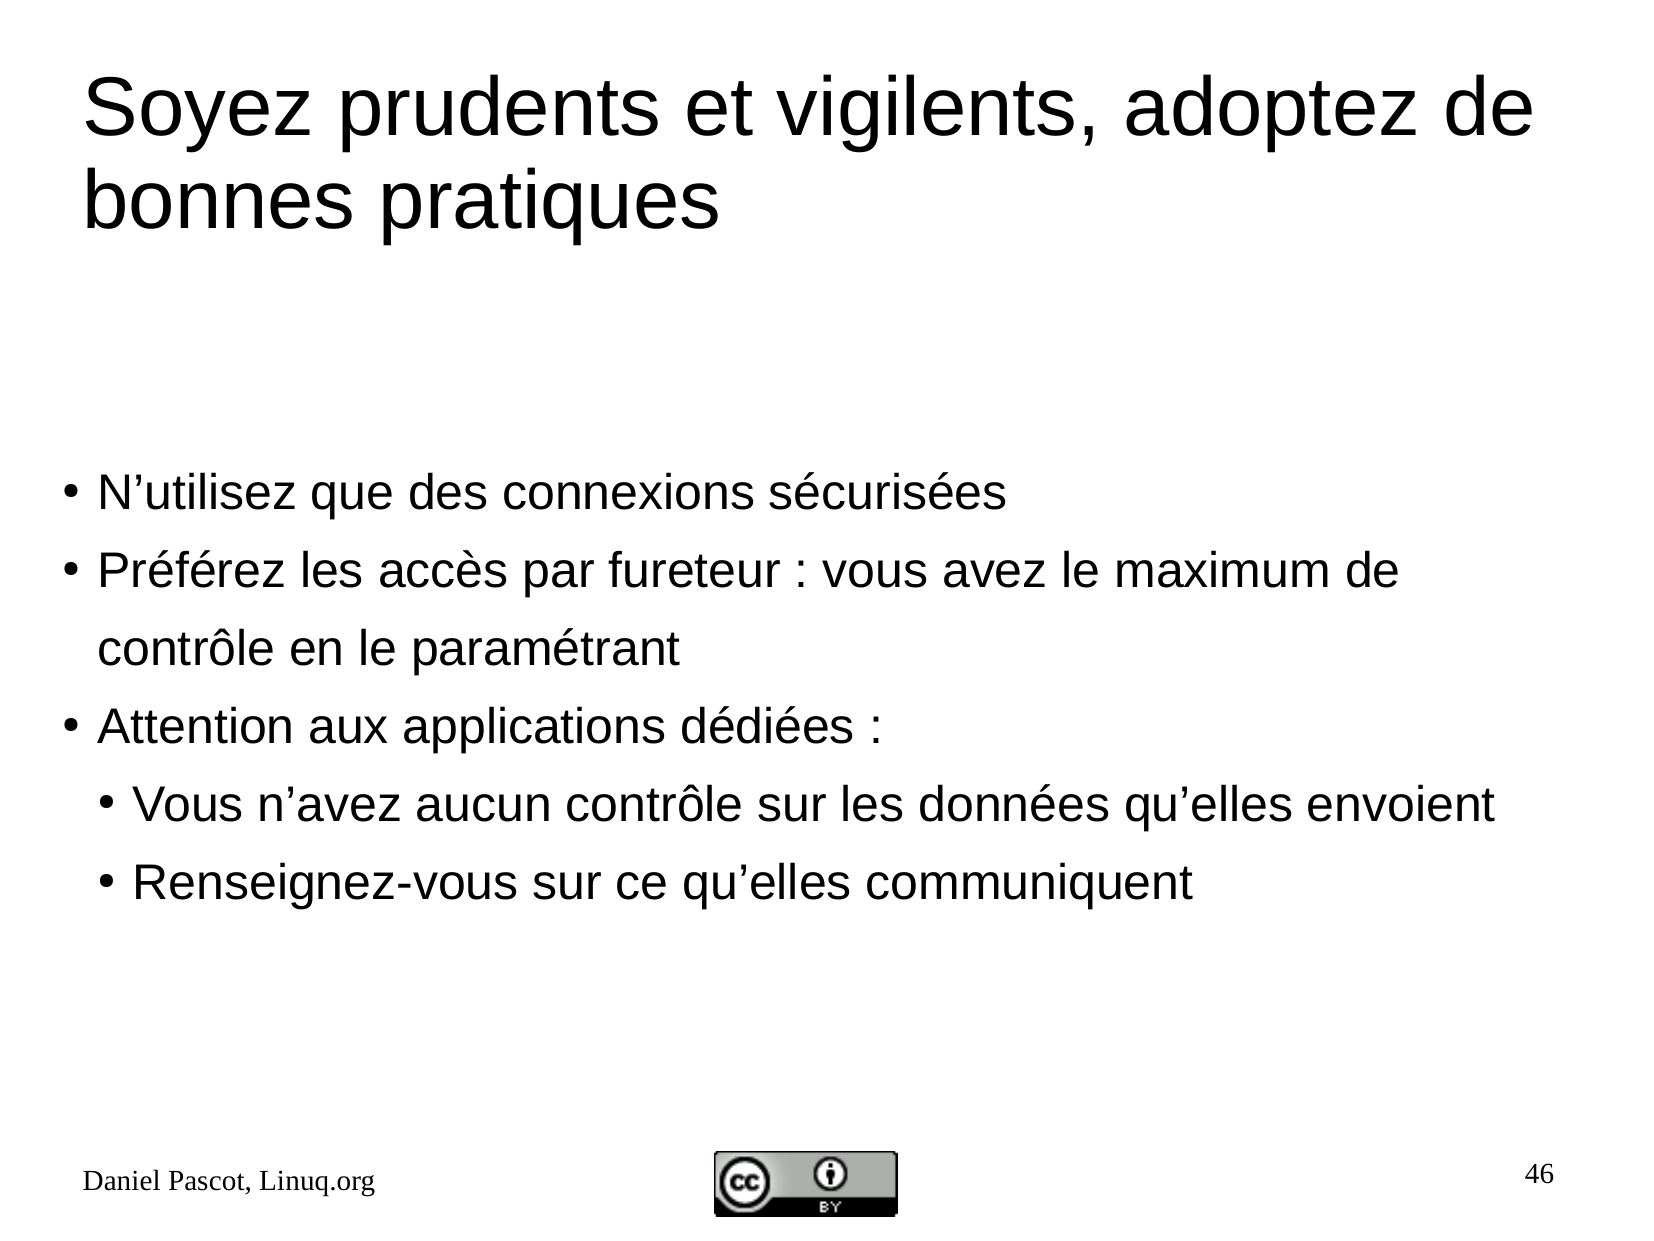

# Soyez prudents et vigilents, adoptez de bonnes pratiques
N’utilisez que des connexions sécurisées
Préférez les accès par fureteur : vous avez le maximum de contrôle en le paramétrant
Attention aux applications dédiées :
Vous n’avez aucun contrôle sur les données qu’elles envoient
Renseignez-vous sur ce qu’elles communiquent
46
15-08- 2018